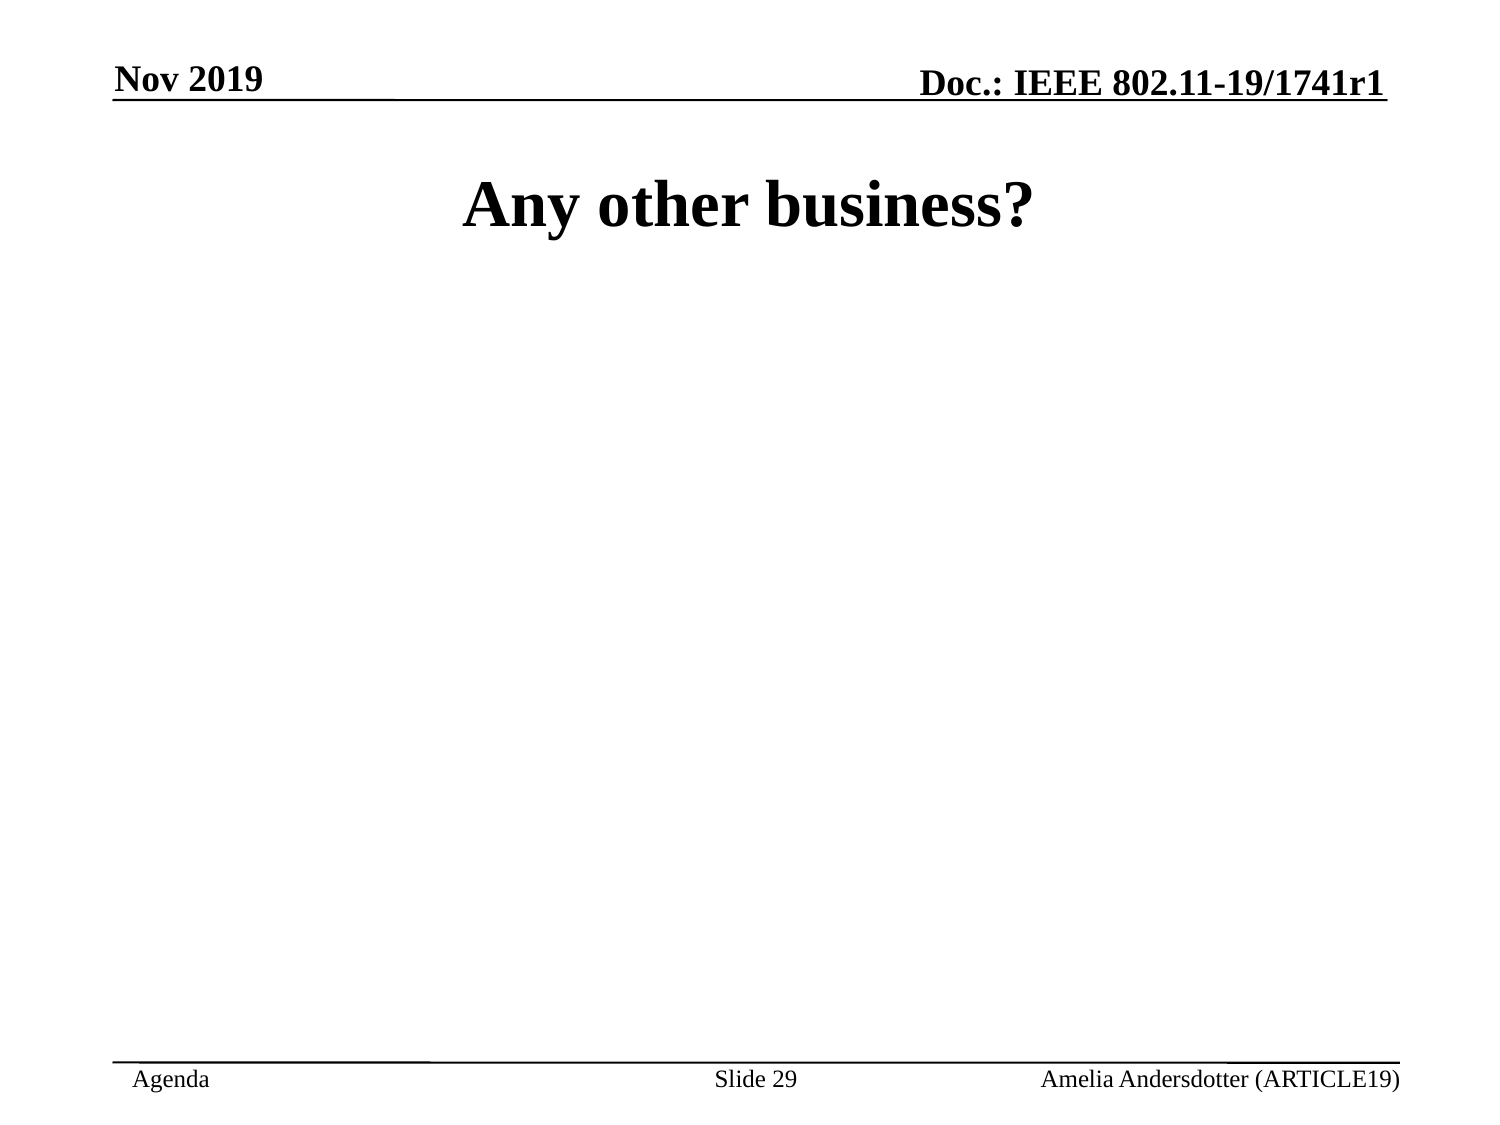

Nov 2019
Any other business?
Slide
Amelia Andersdotter (ARTICLE19)